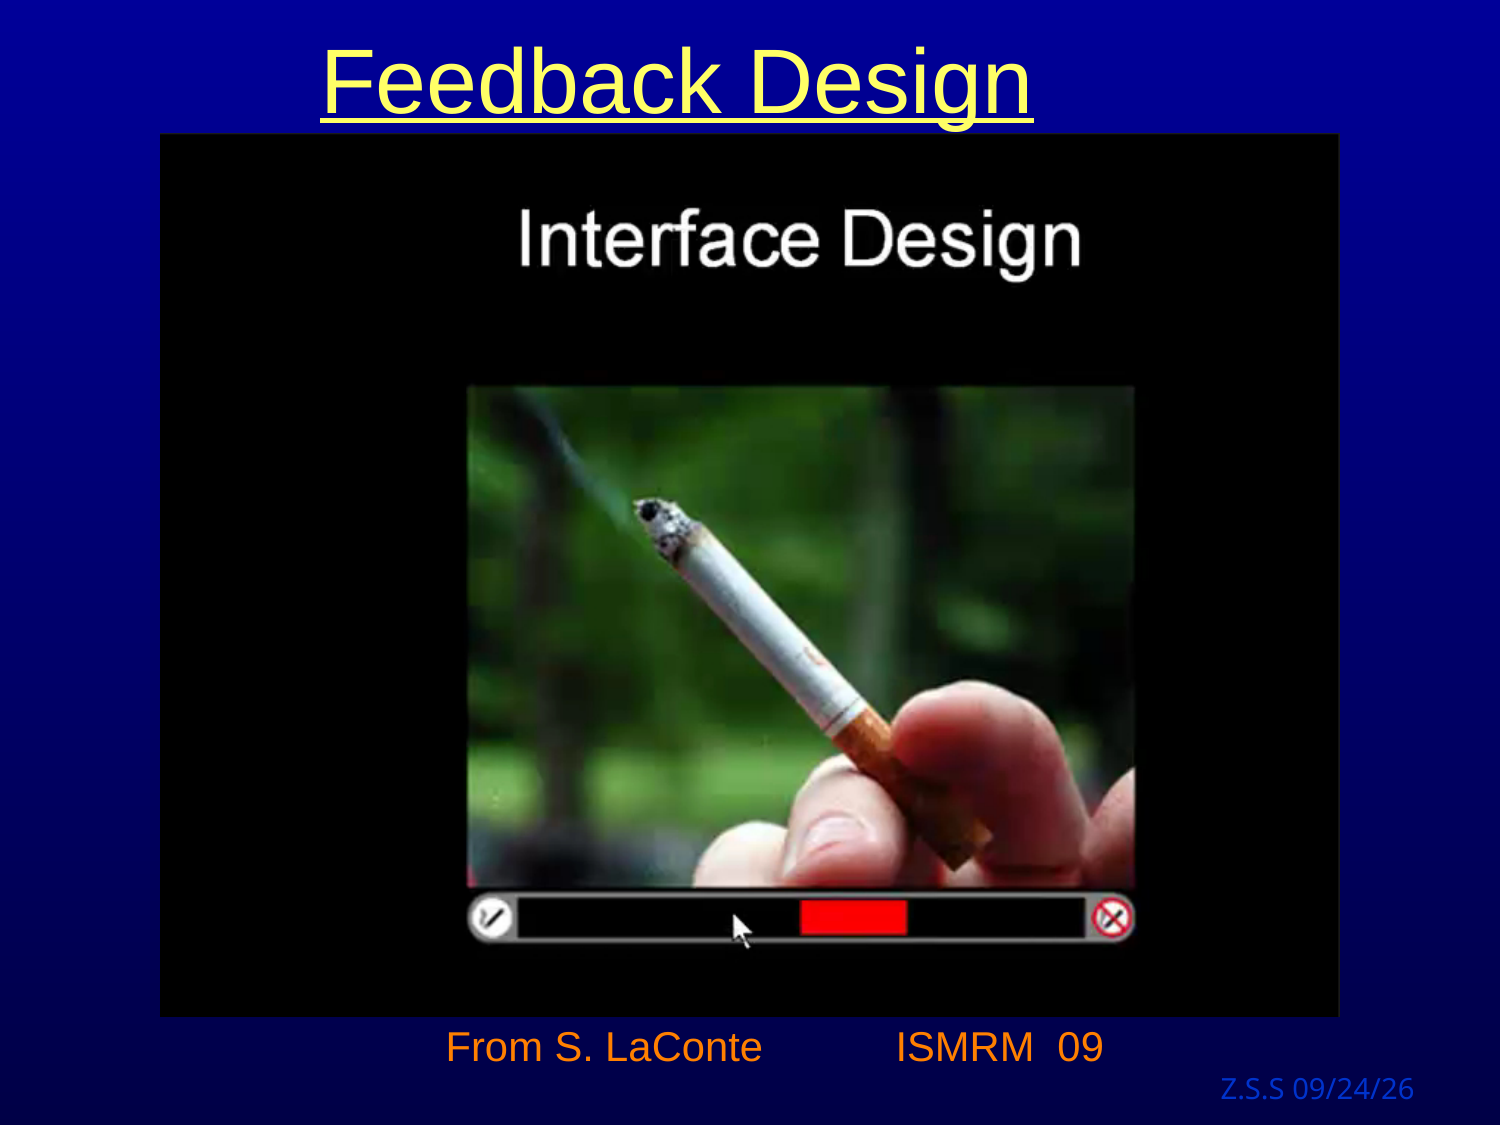

# Feedback Design
From S. LaConte	ISMRM 09